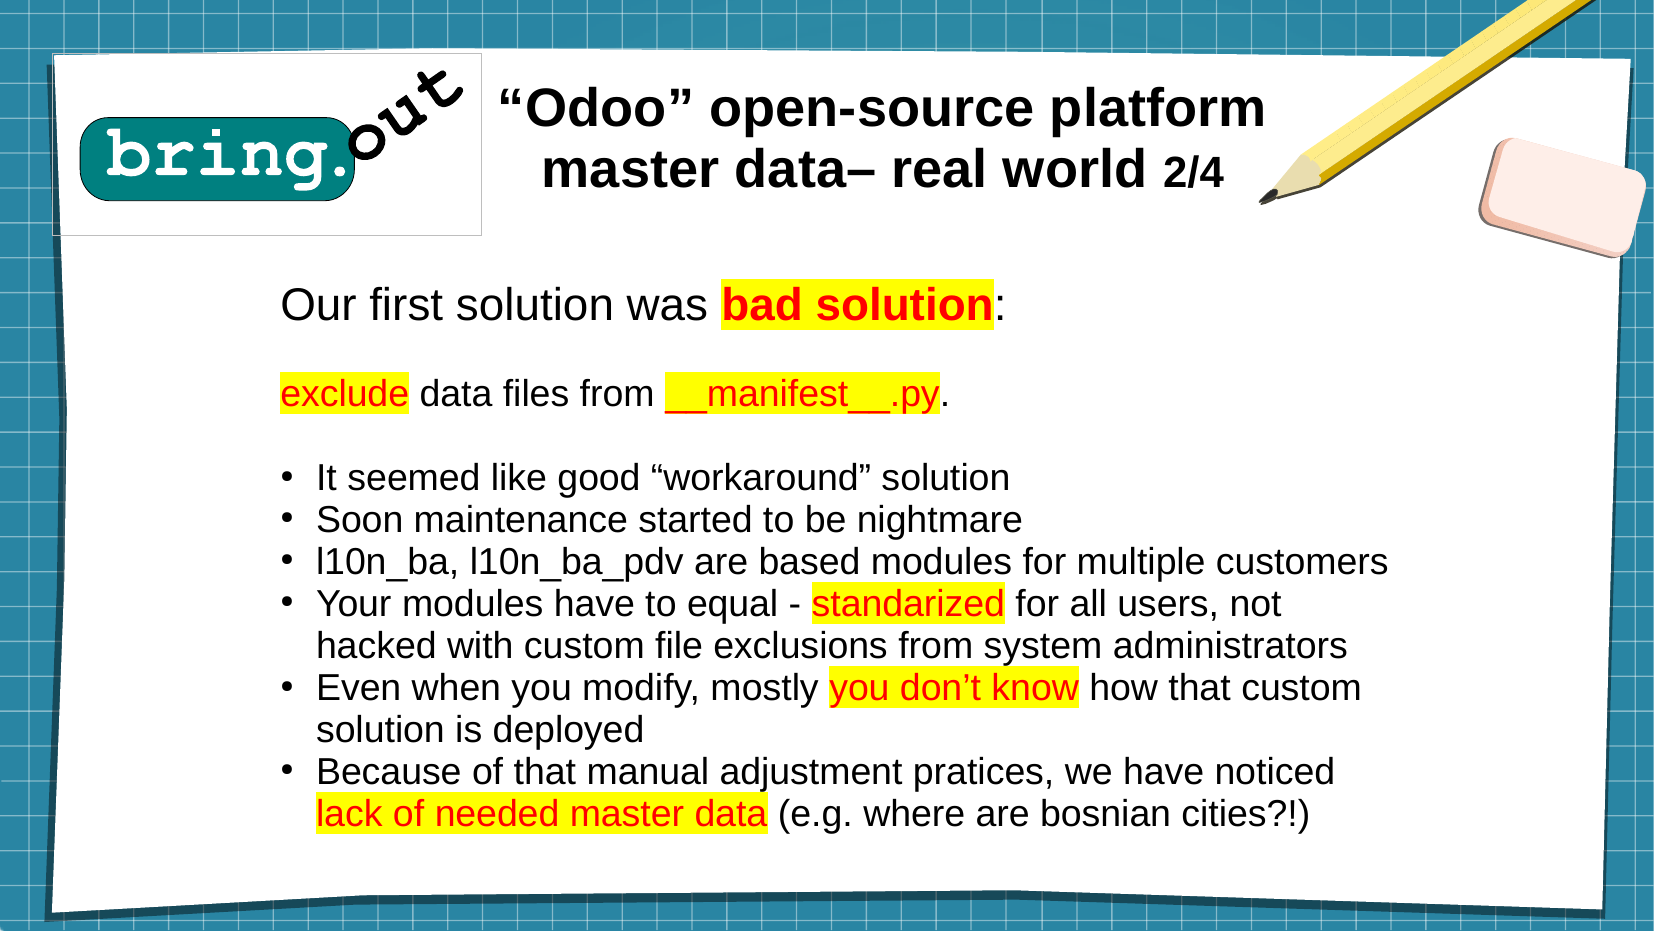

# “Odoo” open-source platform master data– real world 2/4
Our first solution was bad solution:
exclude data files from __manifest__.py.
It seemed like good “workaround” solution
Soon maintenance started to be nightmare
l10n_ba, l10n_ba_pdv are based modules for multiple customers
Your modules have to equal - standarized for all users, not hacked with custom file exclusions from system administrators
Even when you modify, mostly you don’t know how that custom solution is deployed
Because of that manual adjustment pratices, we have noticed lack of needed master data (e.g. where are bosnian cities?!)